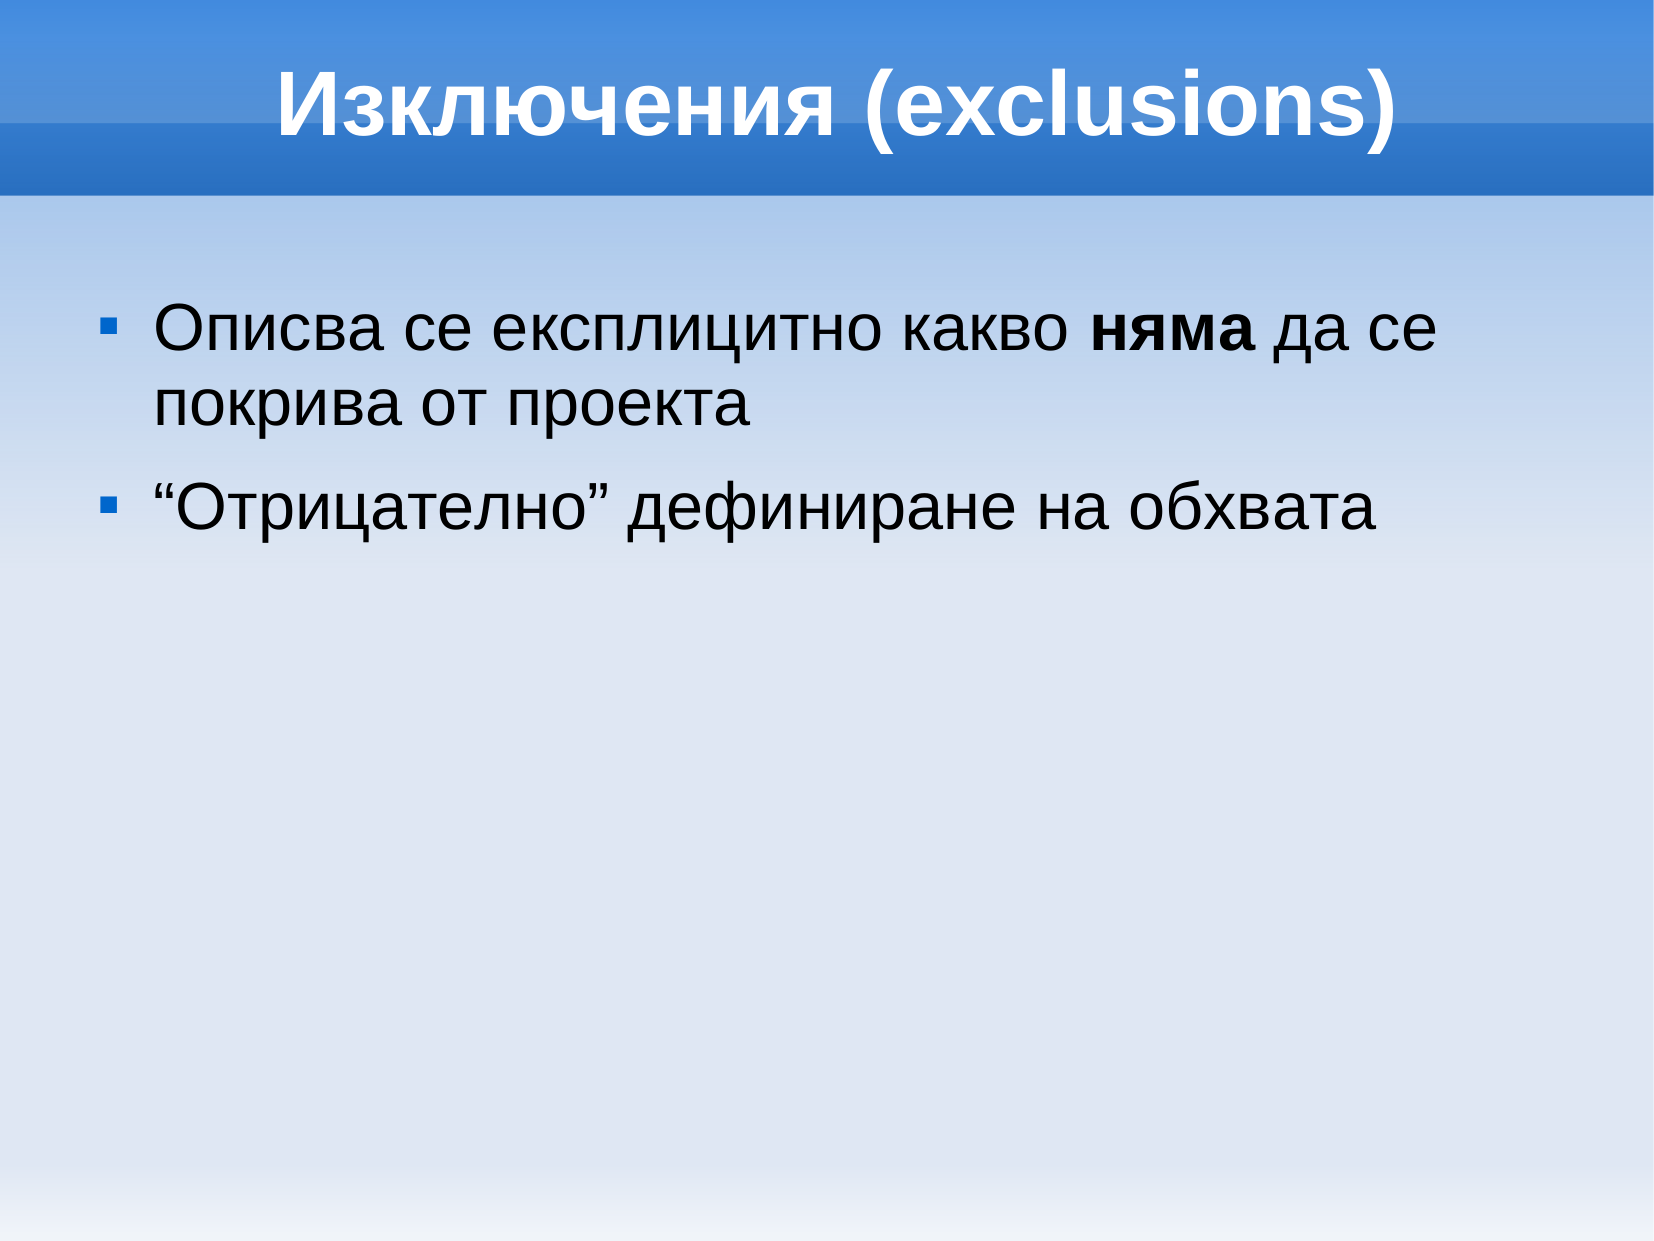

# Изключения (exclusions)
Описва се експлицитно какво няма да се покрива от проекта
“Отрицателно” дефиниране на обхвата